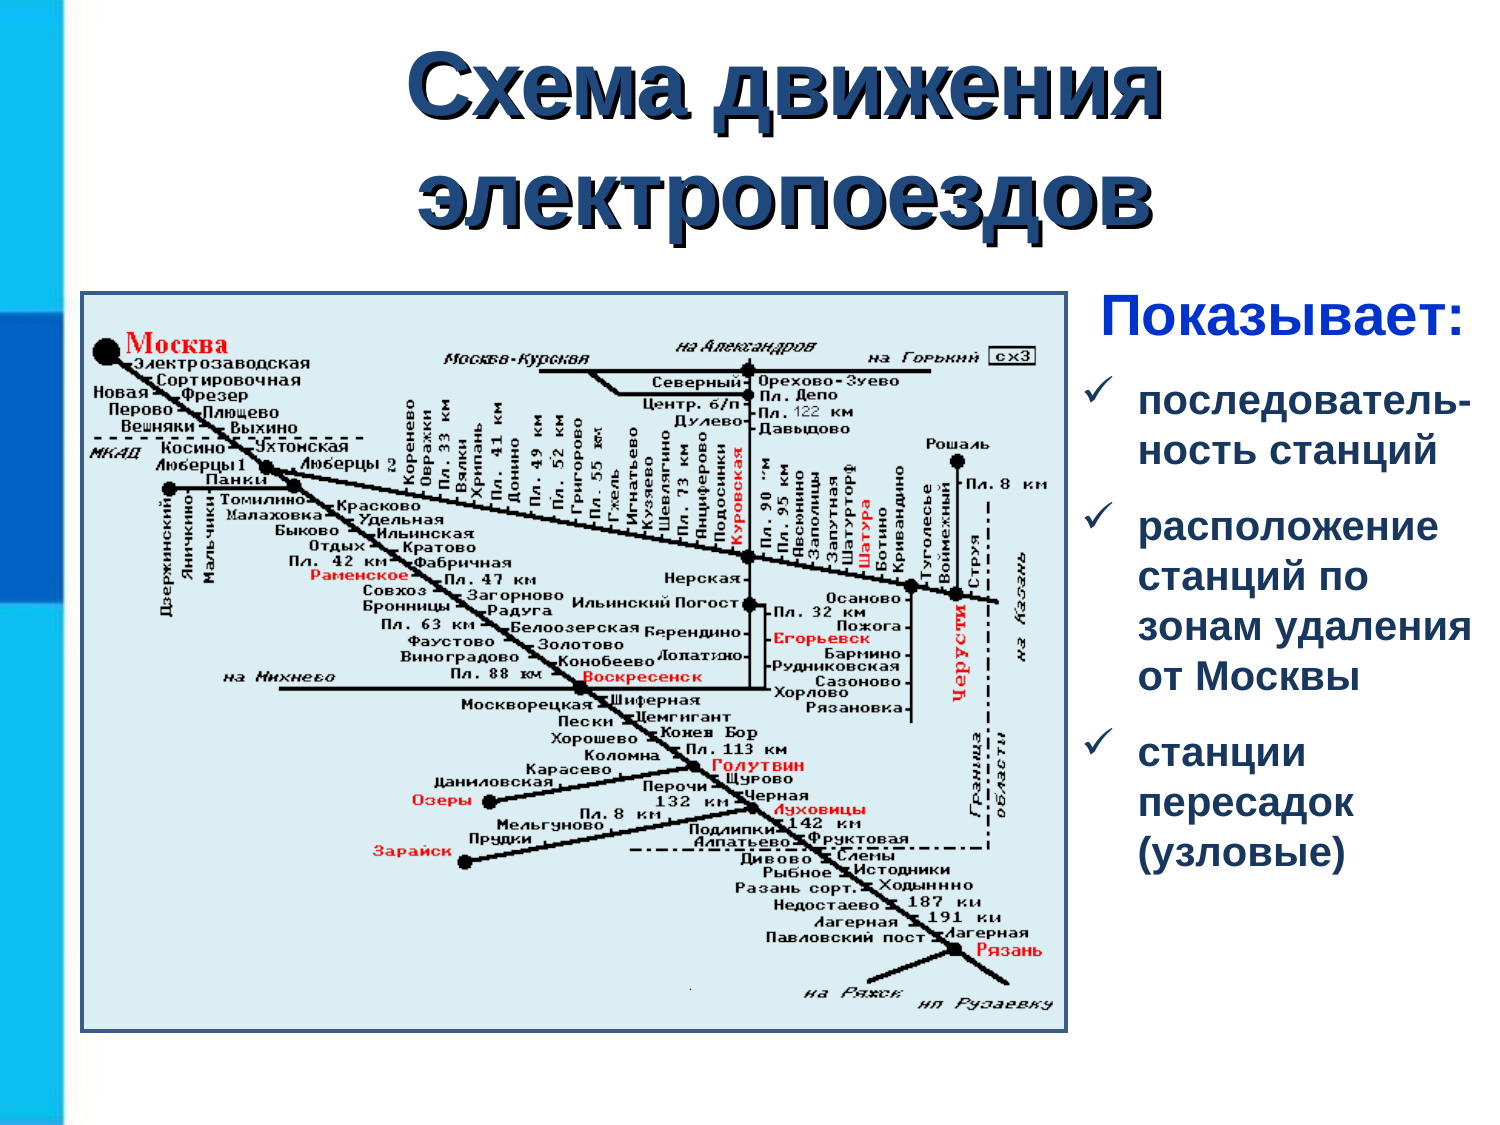

# Схема движения электропоездов
Показывает:
последователь-ность станций
расположение станций по зонам удаления
от Москвы
станции пересадок (узловые)